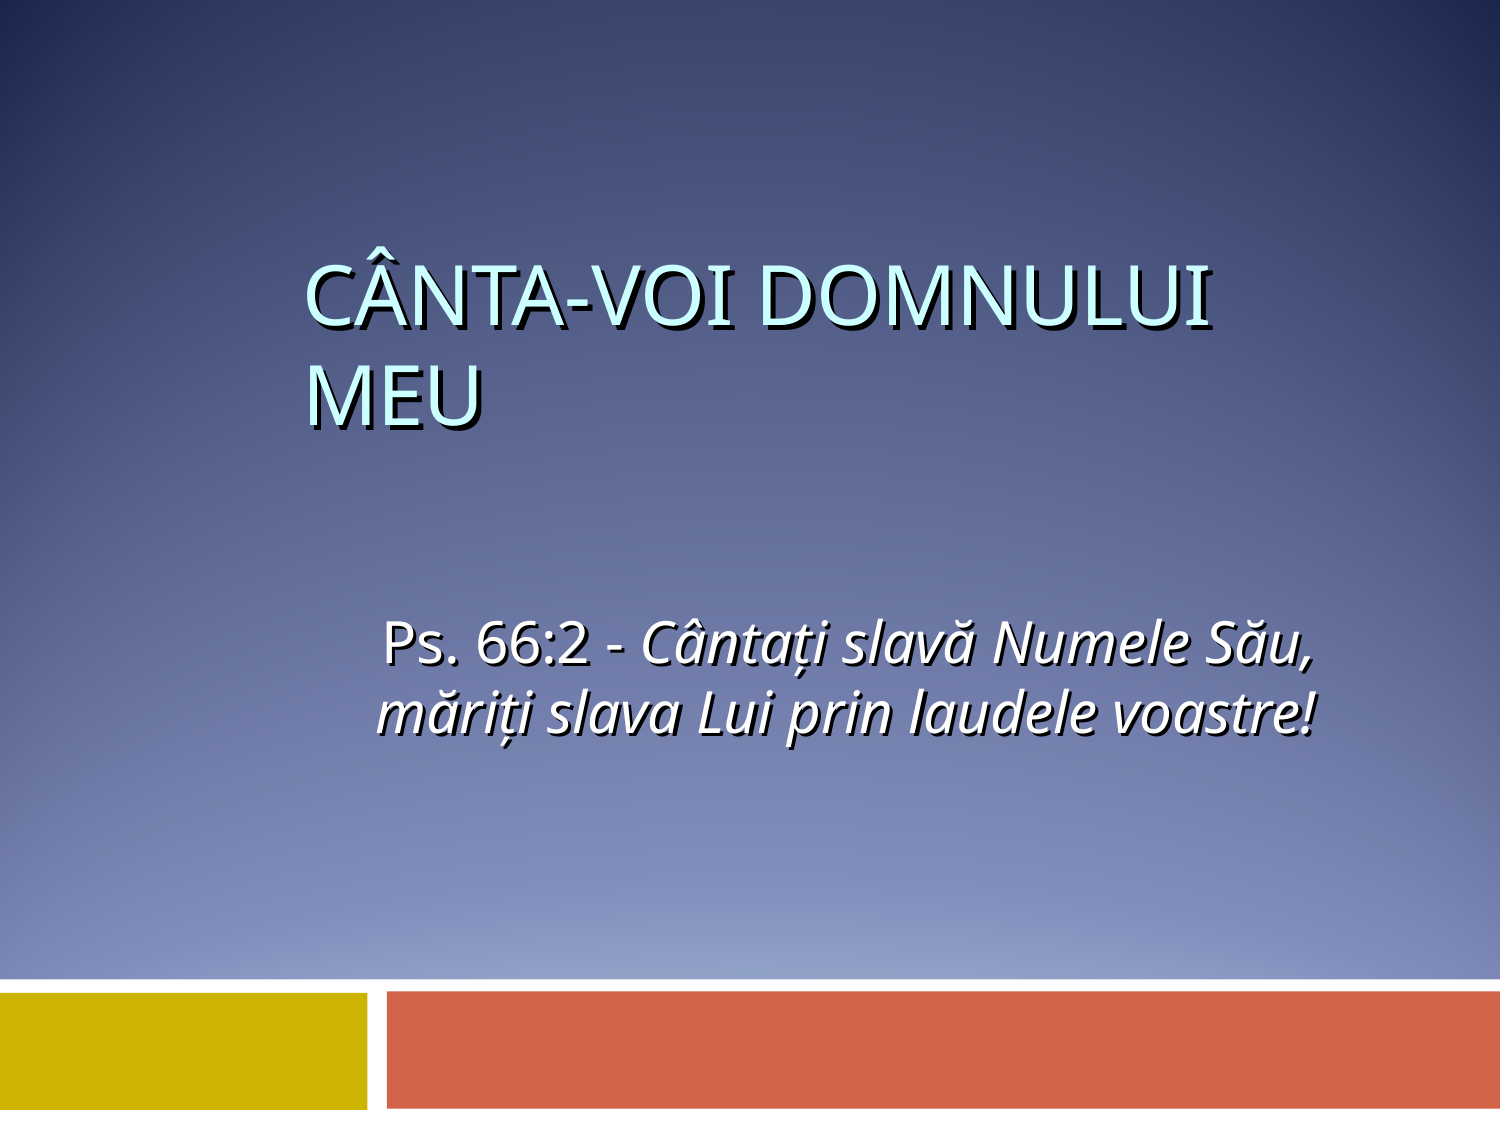

# CÂNTA-VOI DOMNULUI MEU
Ps. 66:2 - Cântaţi slavă Numele Său, măriţi slava Lui prin laudele voastre!